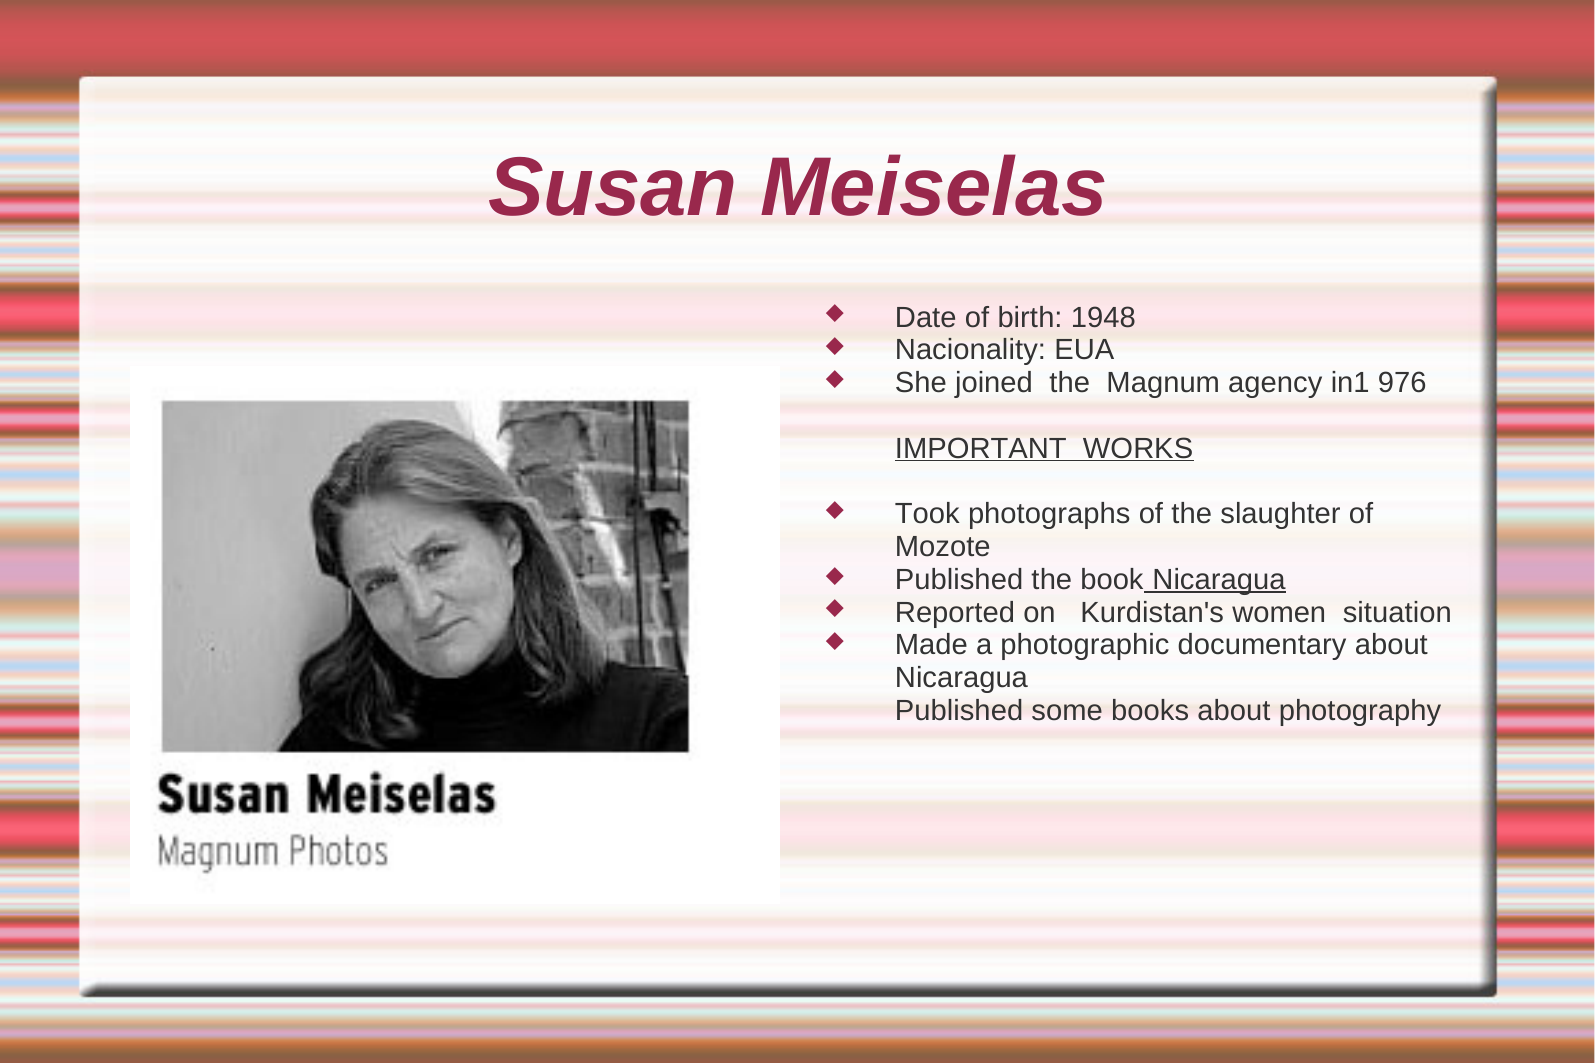

# Susan Meiselas
Date of birth: 1948
Nacionality: EUA
She joined the Magnum agency in1 976
IMPORTANT WORKS
Took photographs of the slaughter of Mozote
Published the book Nicaragua
Reported on Kurdistan's women situation
Made a photographic documentary about Nicaragua
Published some books about photography